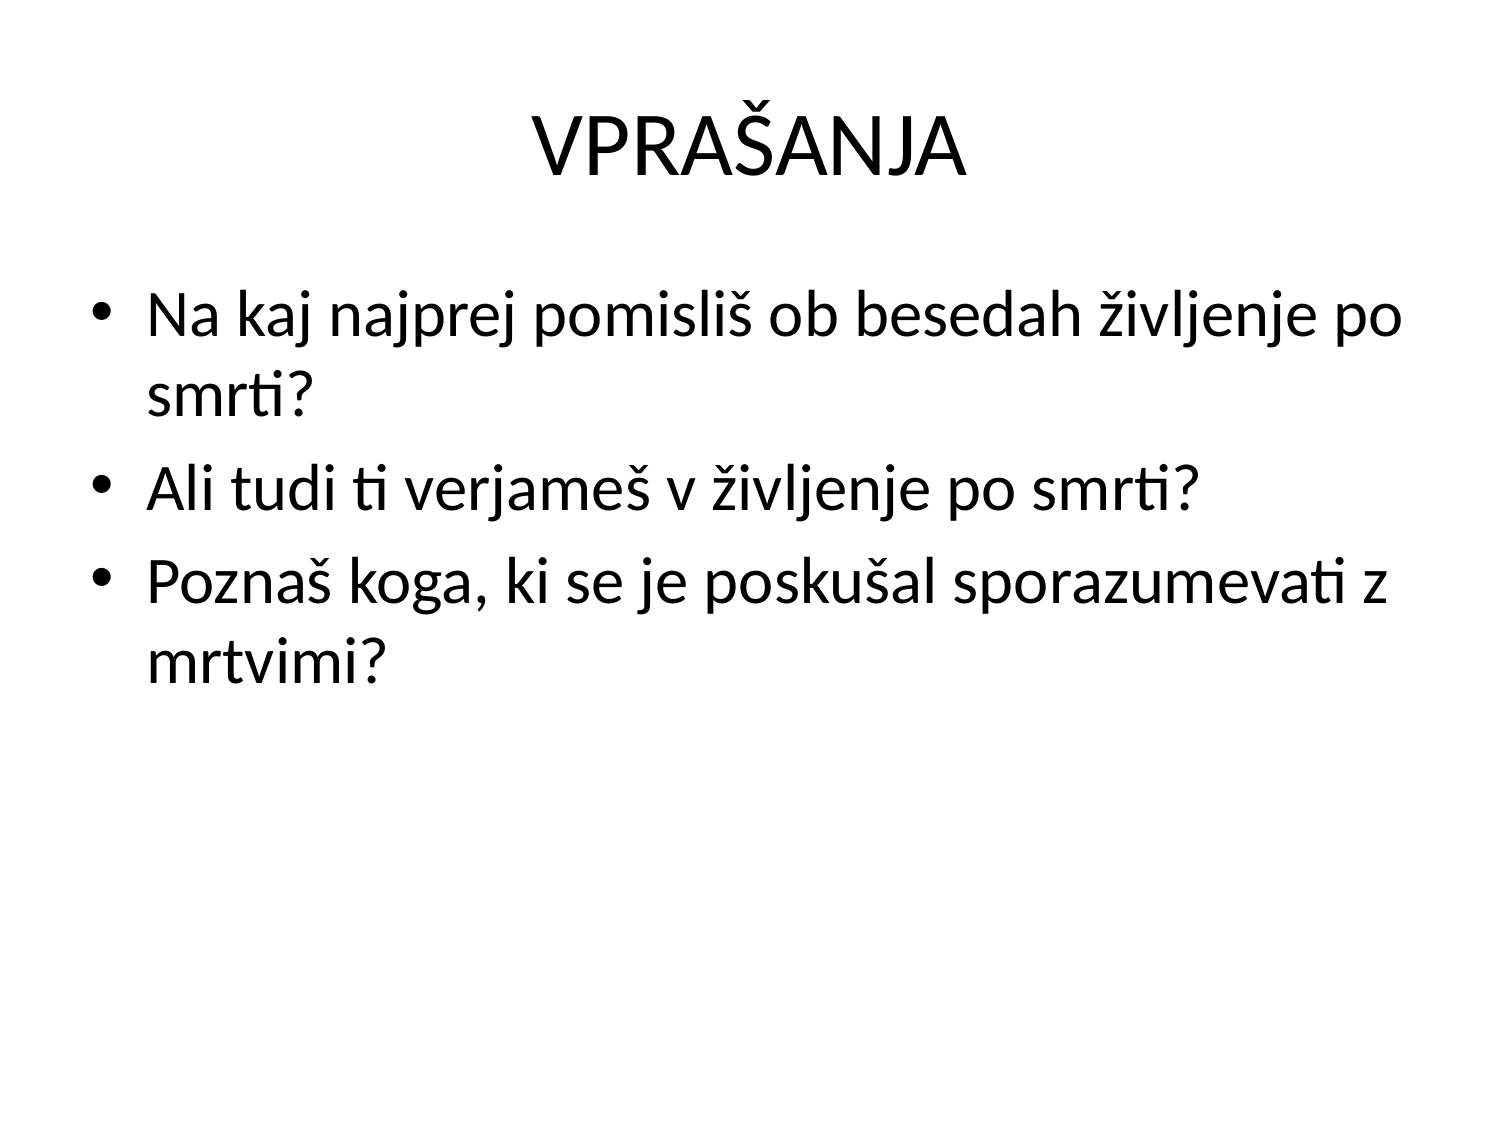

# VPRAŠANJA
Na kaj najprej pomisliš ob besedah življenje po smrti?
Ali tudi ti verjameš v življenje po smrti?
Poznaš koga, ki se je poskušal sporazumevati z mrtvimi?